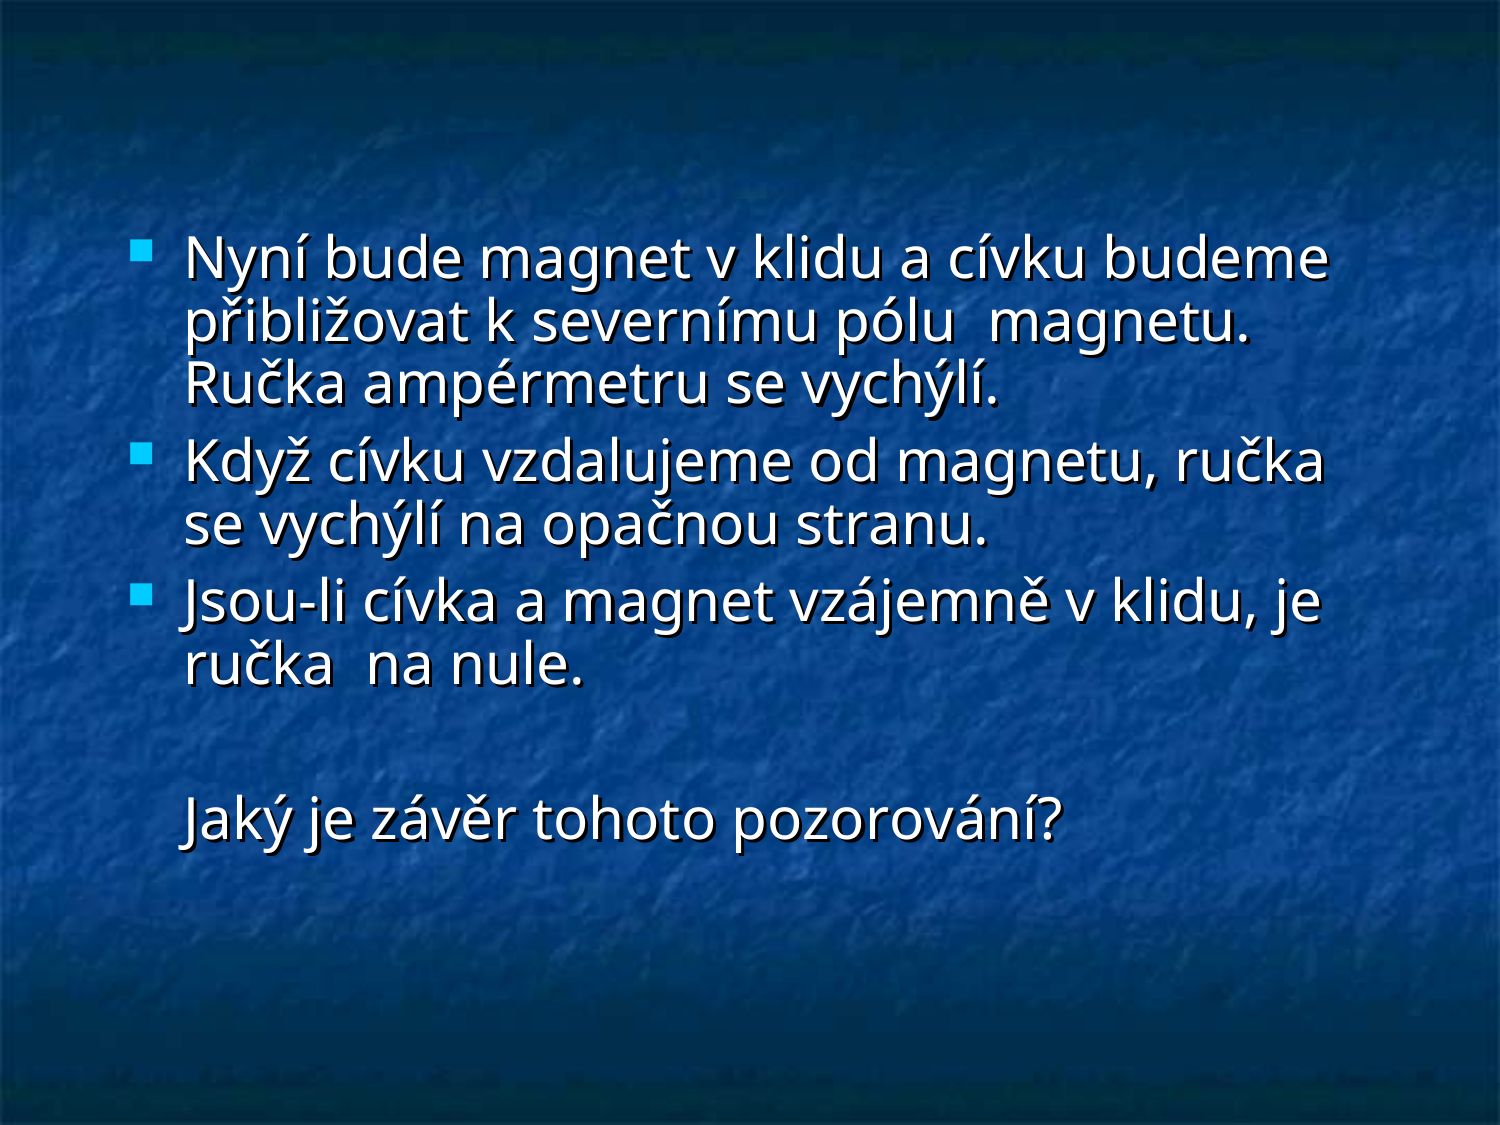

# Nyní bude magnet v klidu a cívku budeme přibližovat k severnímu pólu magnetu. Ručka ampérmetru se vychýlí.
Když cívku vzdalujeme od magnetu, ručka se vychýlí na opačnou stranu.
Jsou-li cívka a magnet vzájemně v klidu, je ručka na nule.
	Jaký je závěr tohoto pozorování?